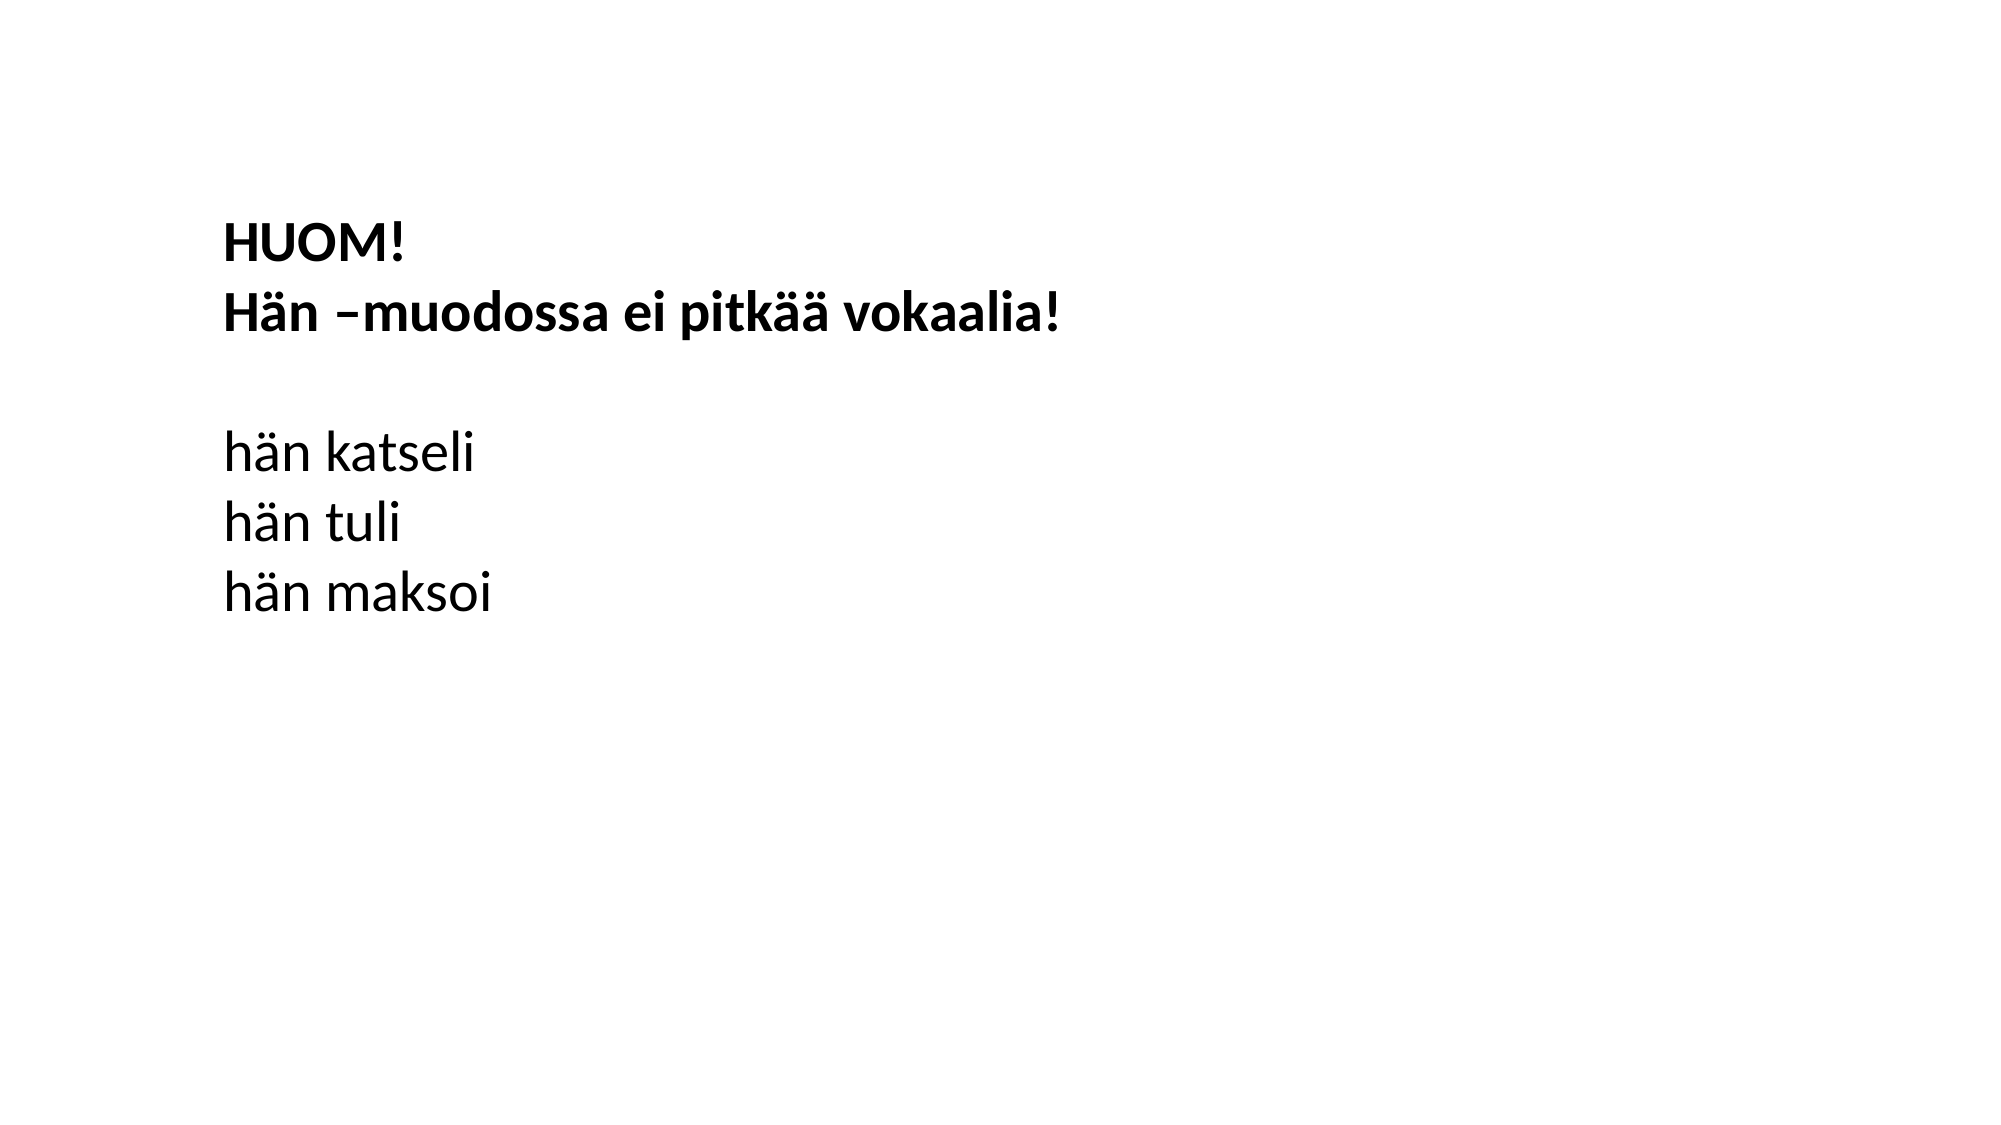

HUOM!
Hän –muodossa ei pitkää vokaalia!
hän katseli
hän tuli
hän maksoi